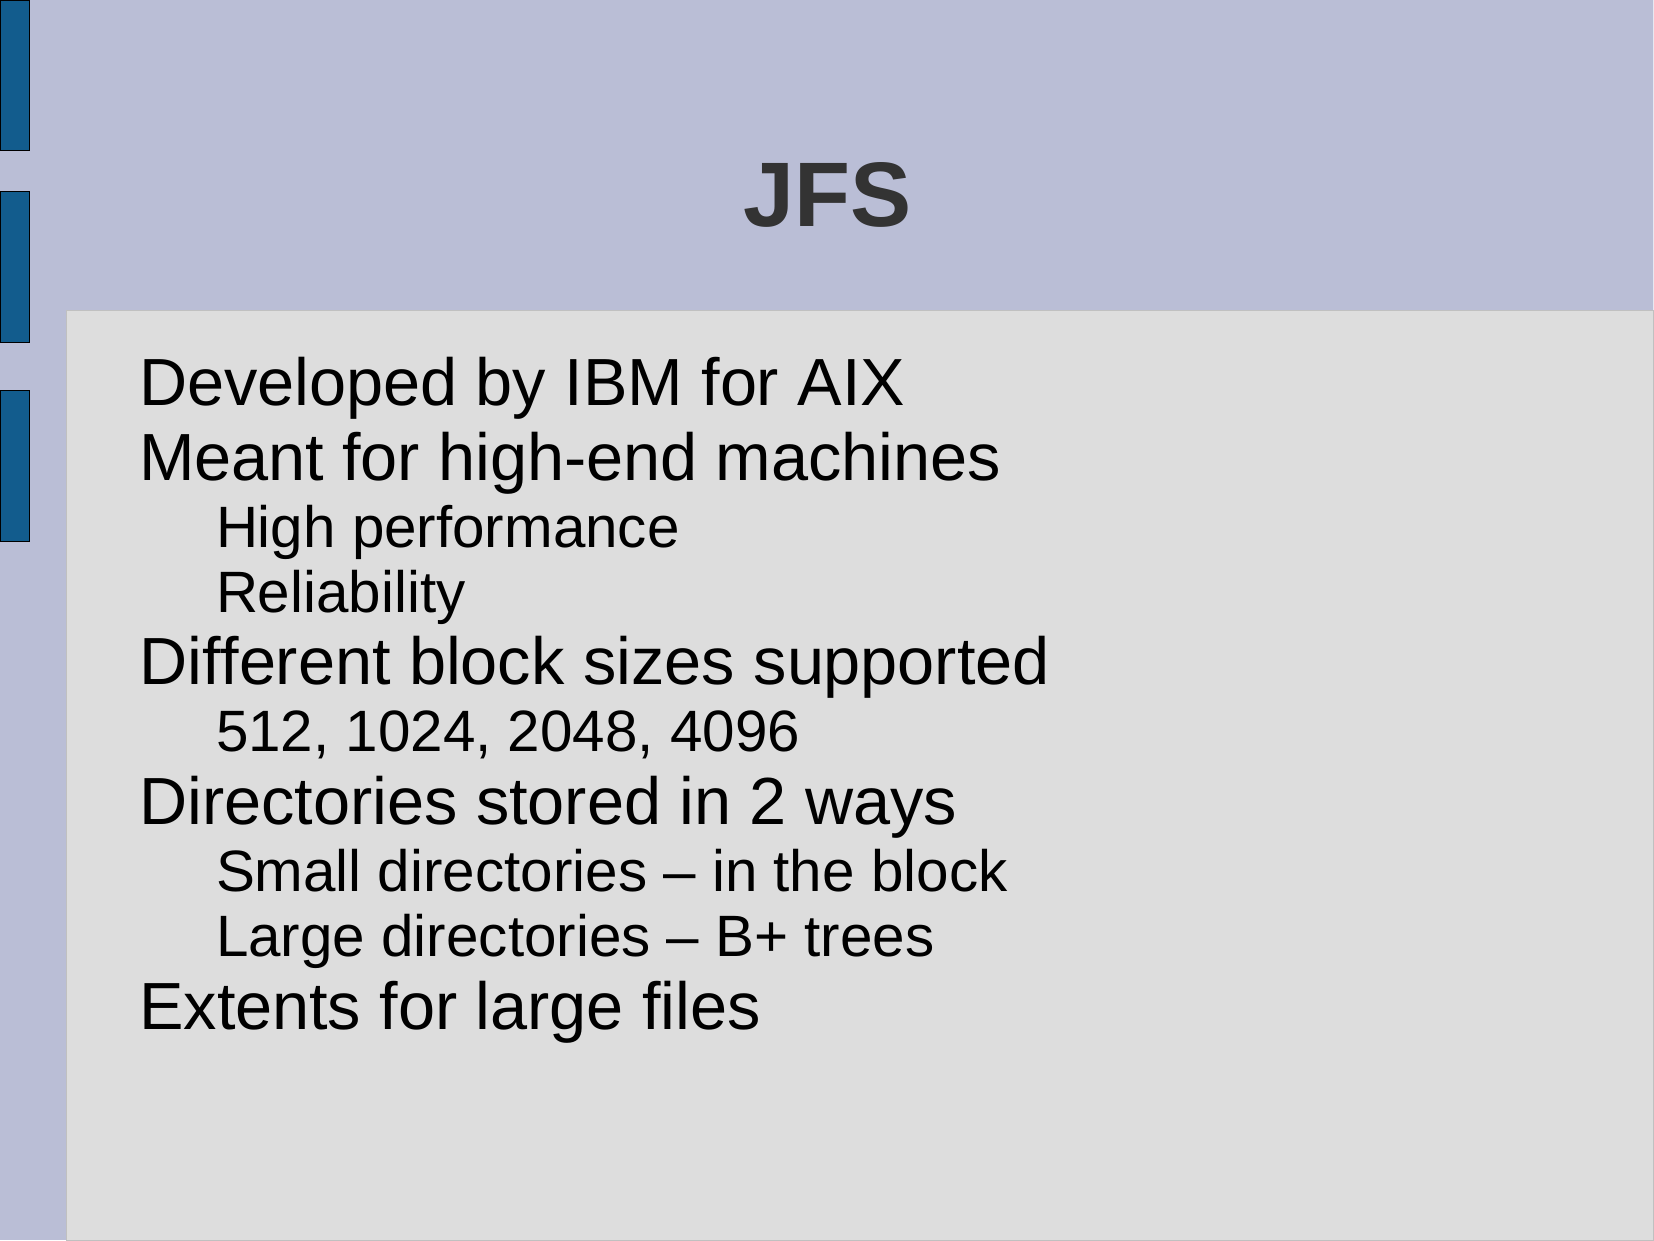

# JFS
Developed by IBM for AIX
Meant for high-end machines
High performance
Reliability
Different block sizes supported
512, 1024, 2048, 4096
Directories stored in 2 ways
Small directories – in the block
Large directories – B+ trees
Extents for large files